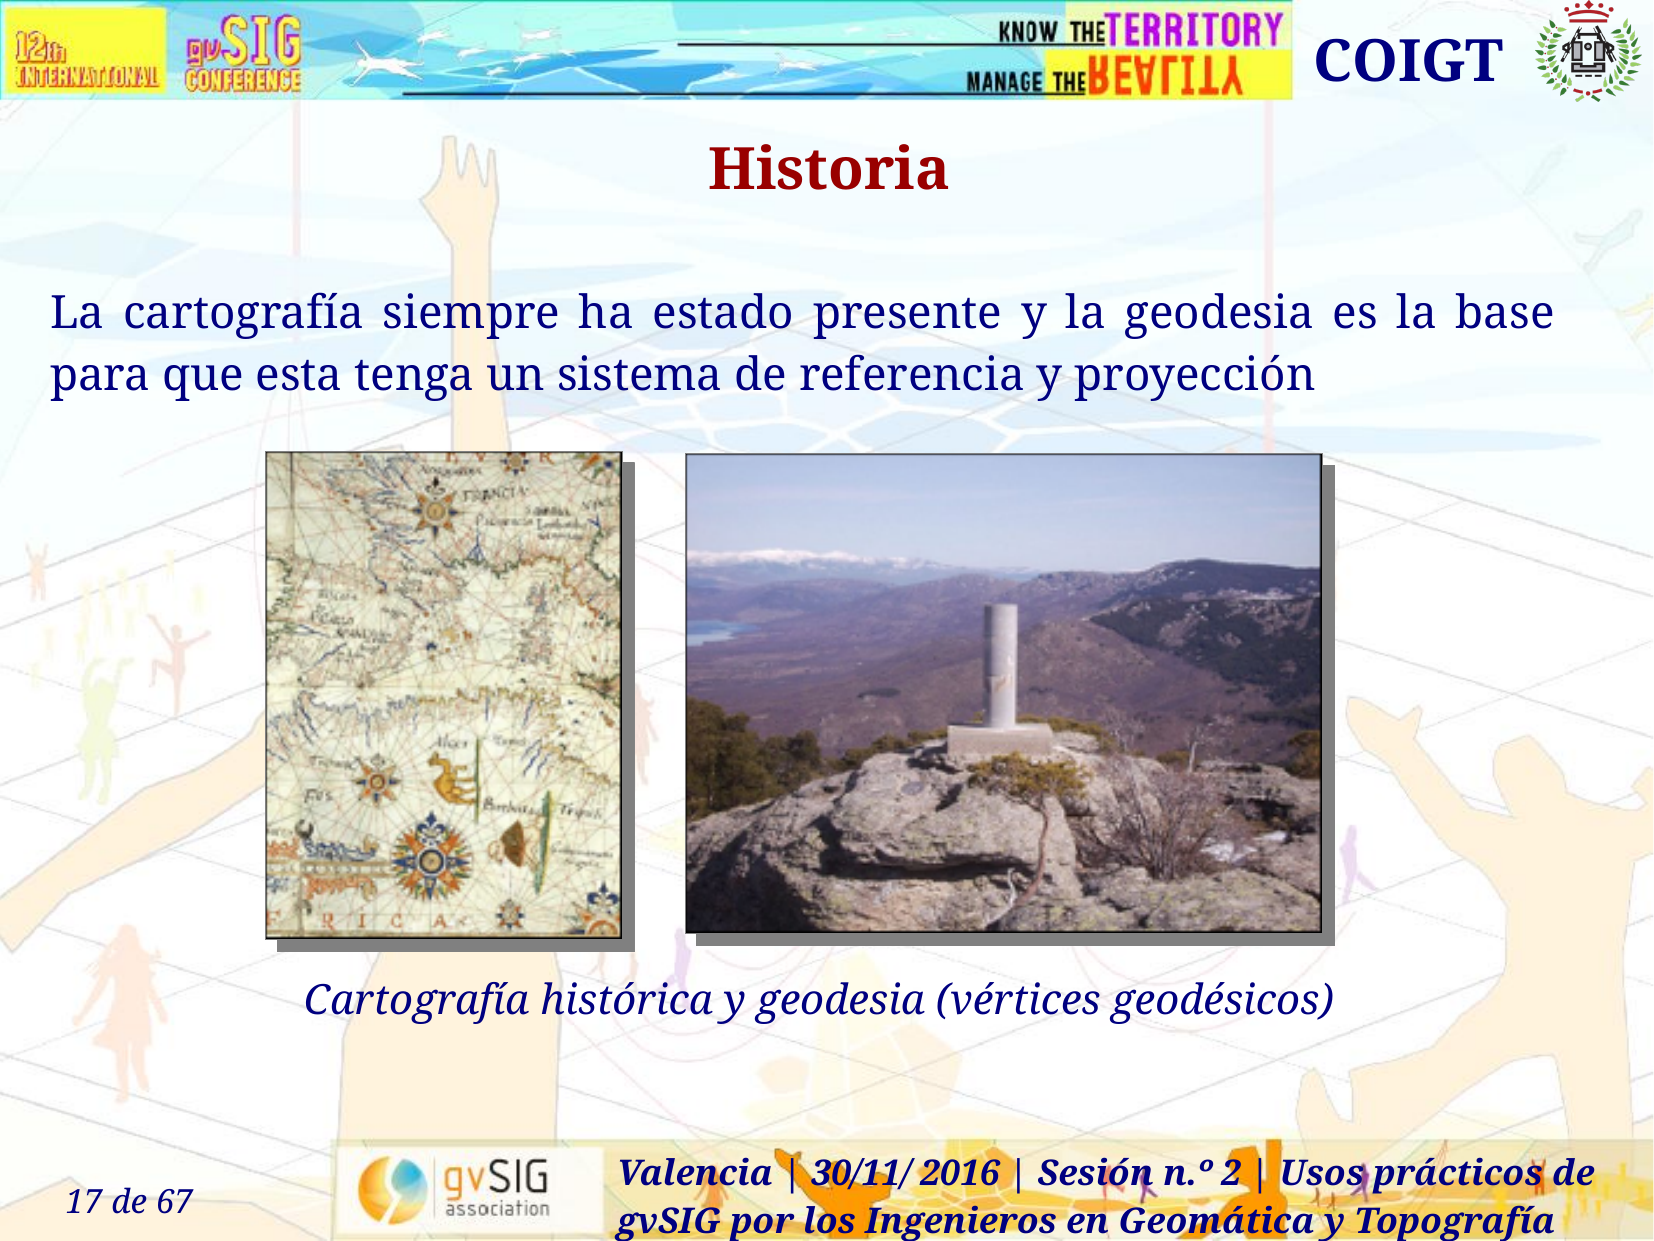

COIGT
Valencia | 30/11/ 2016 | Sesión n.º 2 | Usos prácticos de gvSIG por los Ingenieros en Geomática y Topografía
 de 67
Historia
La cartografía siempre ha estado presente y la geodesia es la base para que esta tenga un sistema de referencia y proyección
 Cartografía histórica y geodesia (vértices geodésicos)